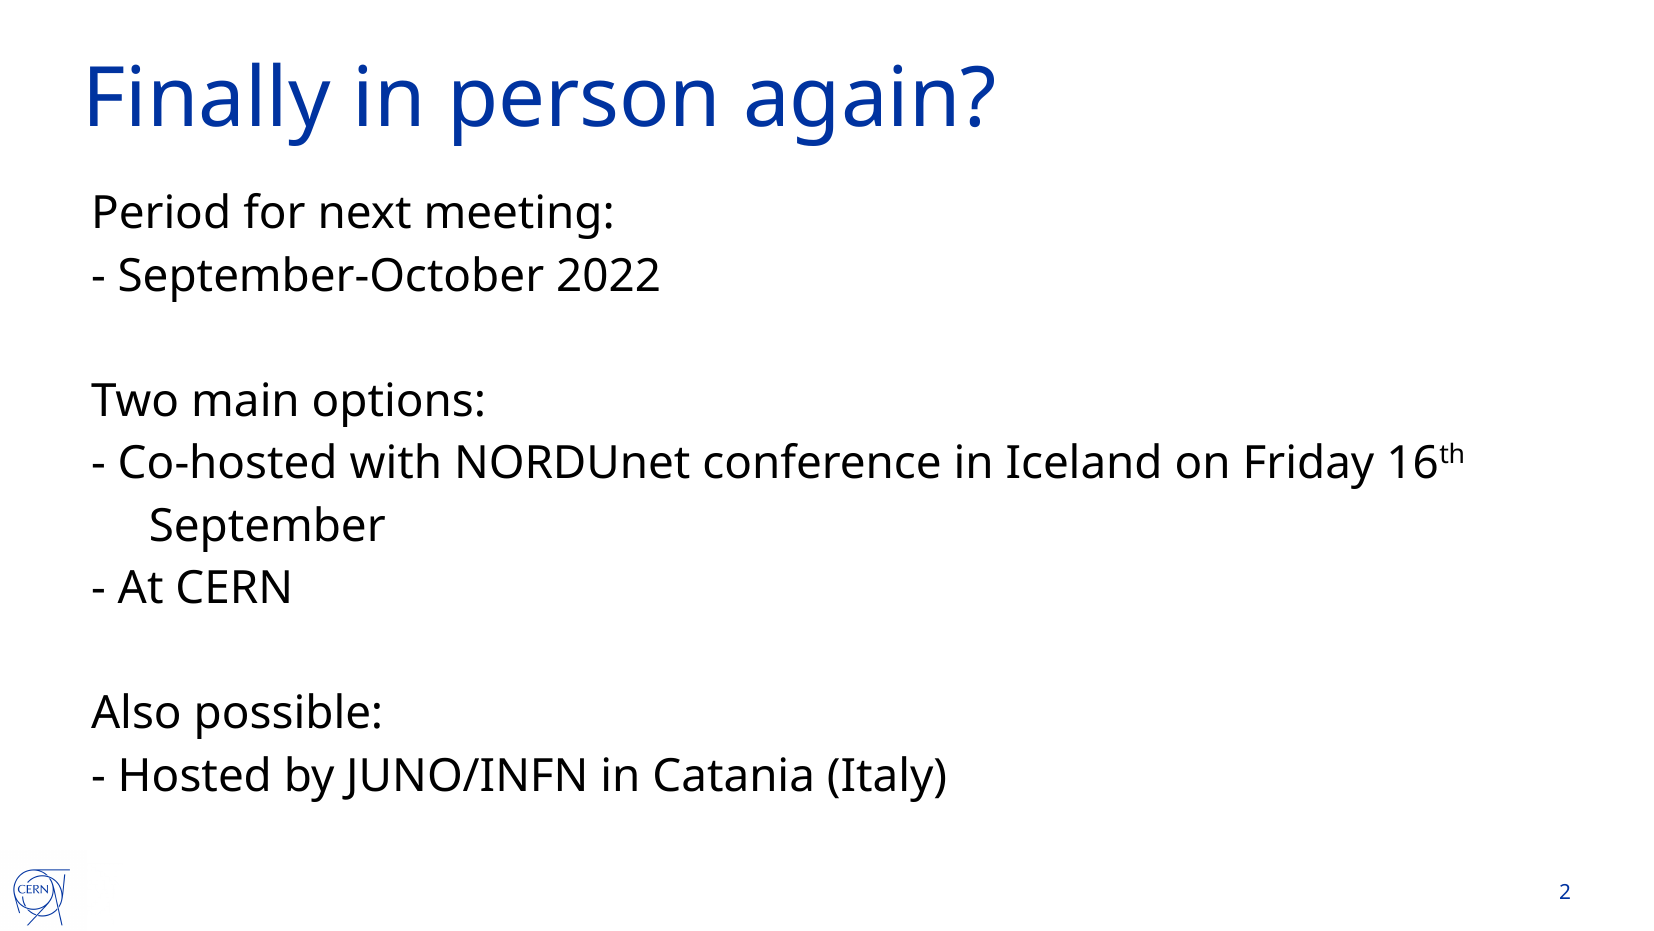

# Finally in person again?
Period for next meeting:
- September-October 2022
Two main options:
- Co-hosted with NORDUnet conference in Iceland on Friday 16th September
- At CERN
Also possible:
- Hosted by JUNO/INFN in Catania (Italy)
2